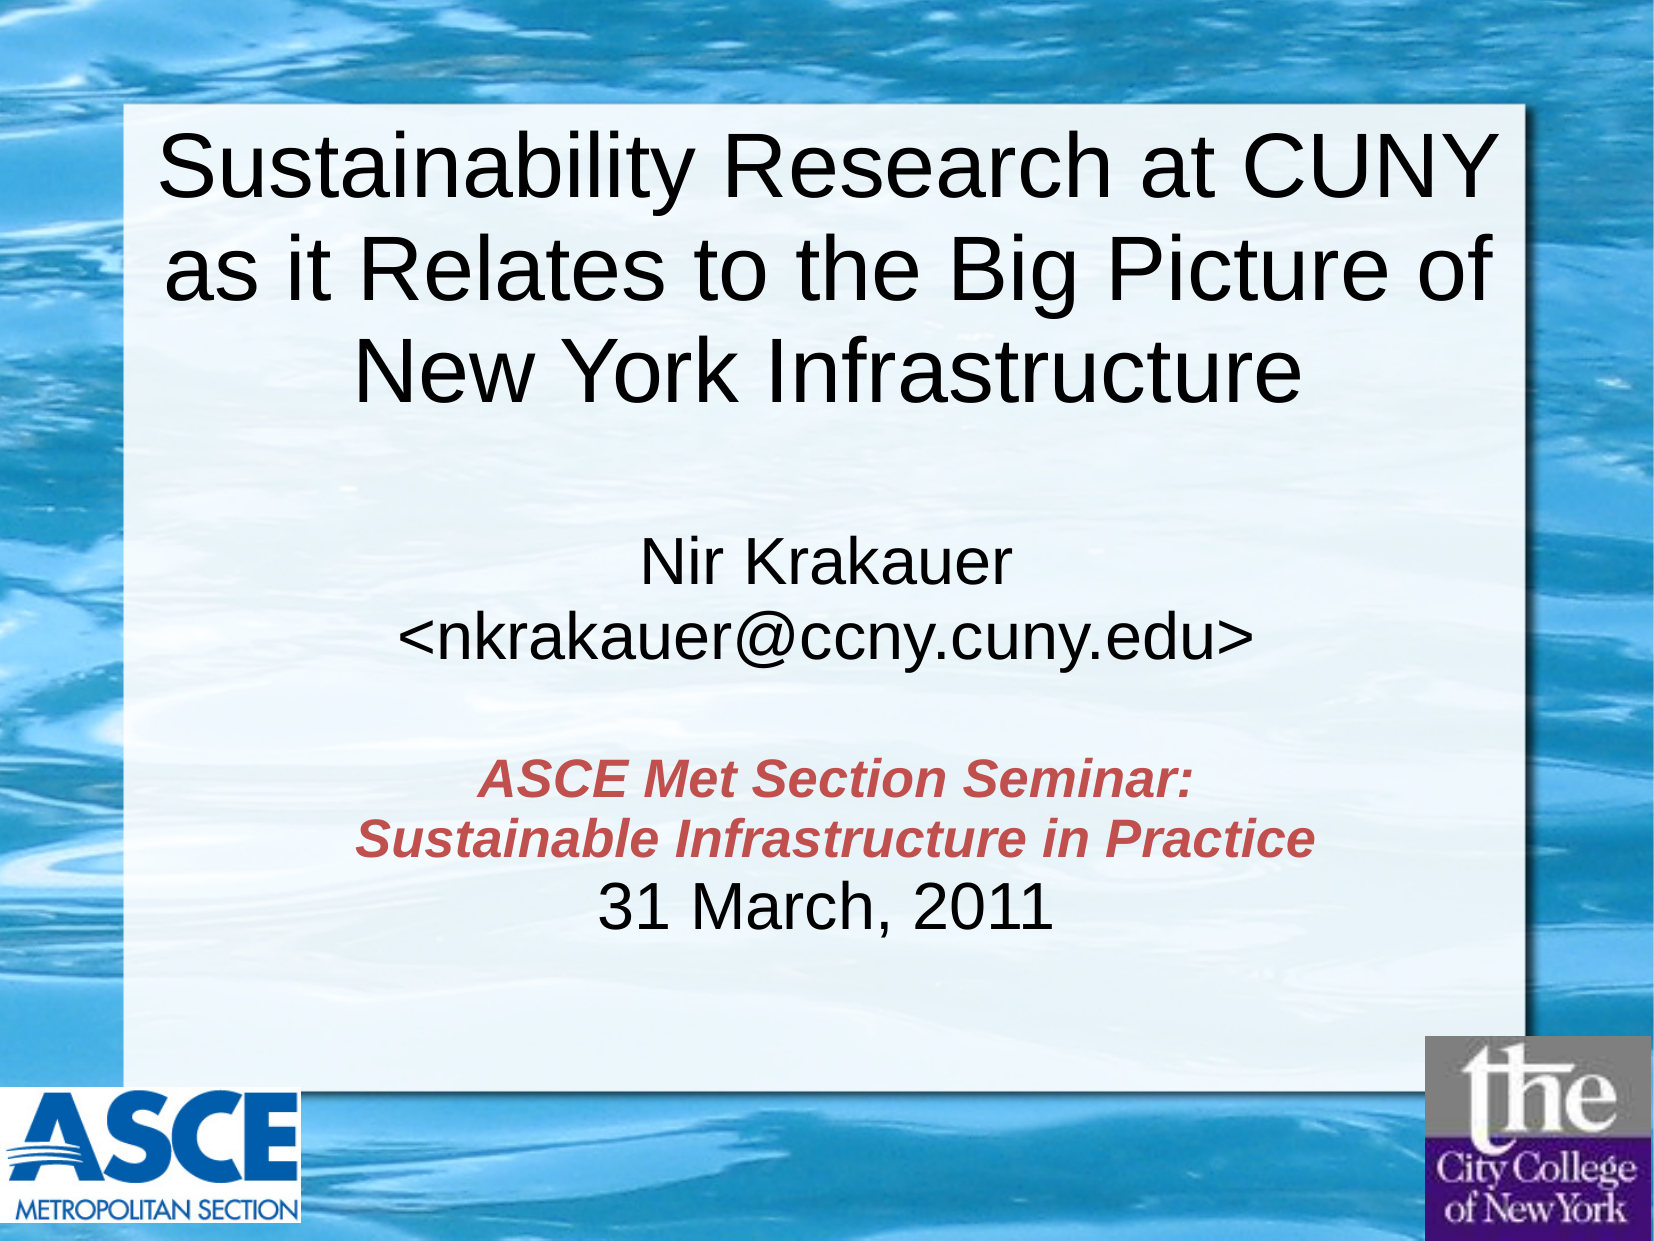

# Sustainability Research at CUNY as it Relates to the Big Picture of New York Infrastructure
Nir Krakauer
<nkrakauer@ccny.cuny.edu>
ASCE Met Section Seminar:
Sustainable Infrastructure in Practice
31 March, 2011